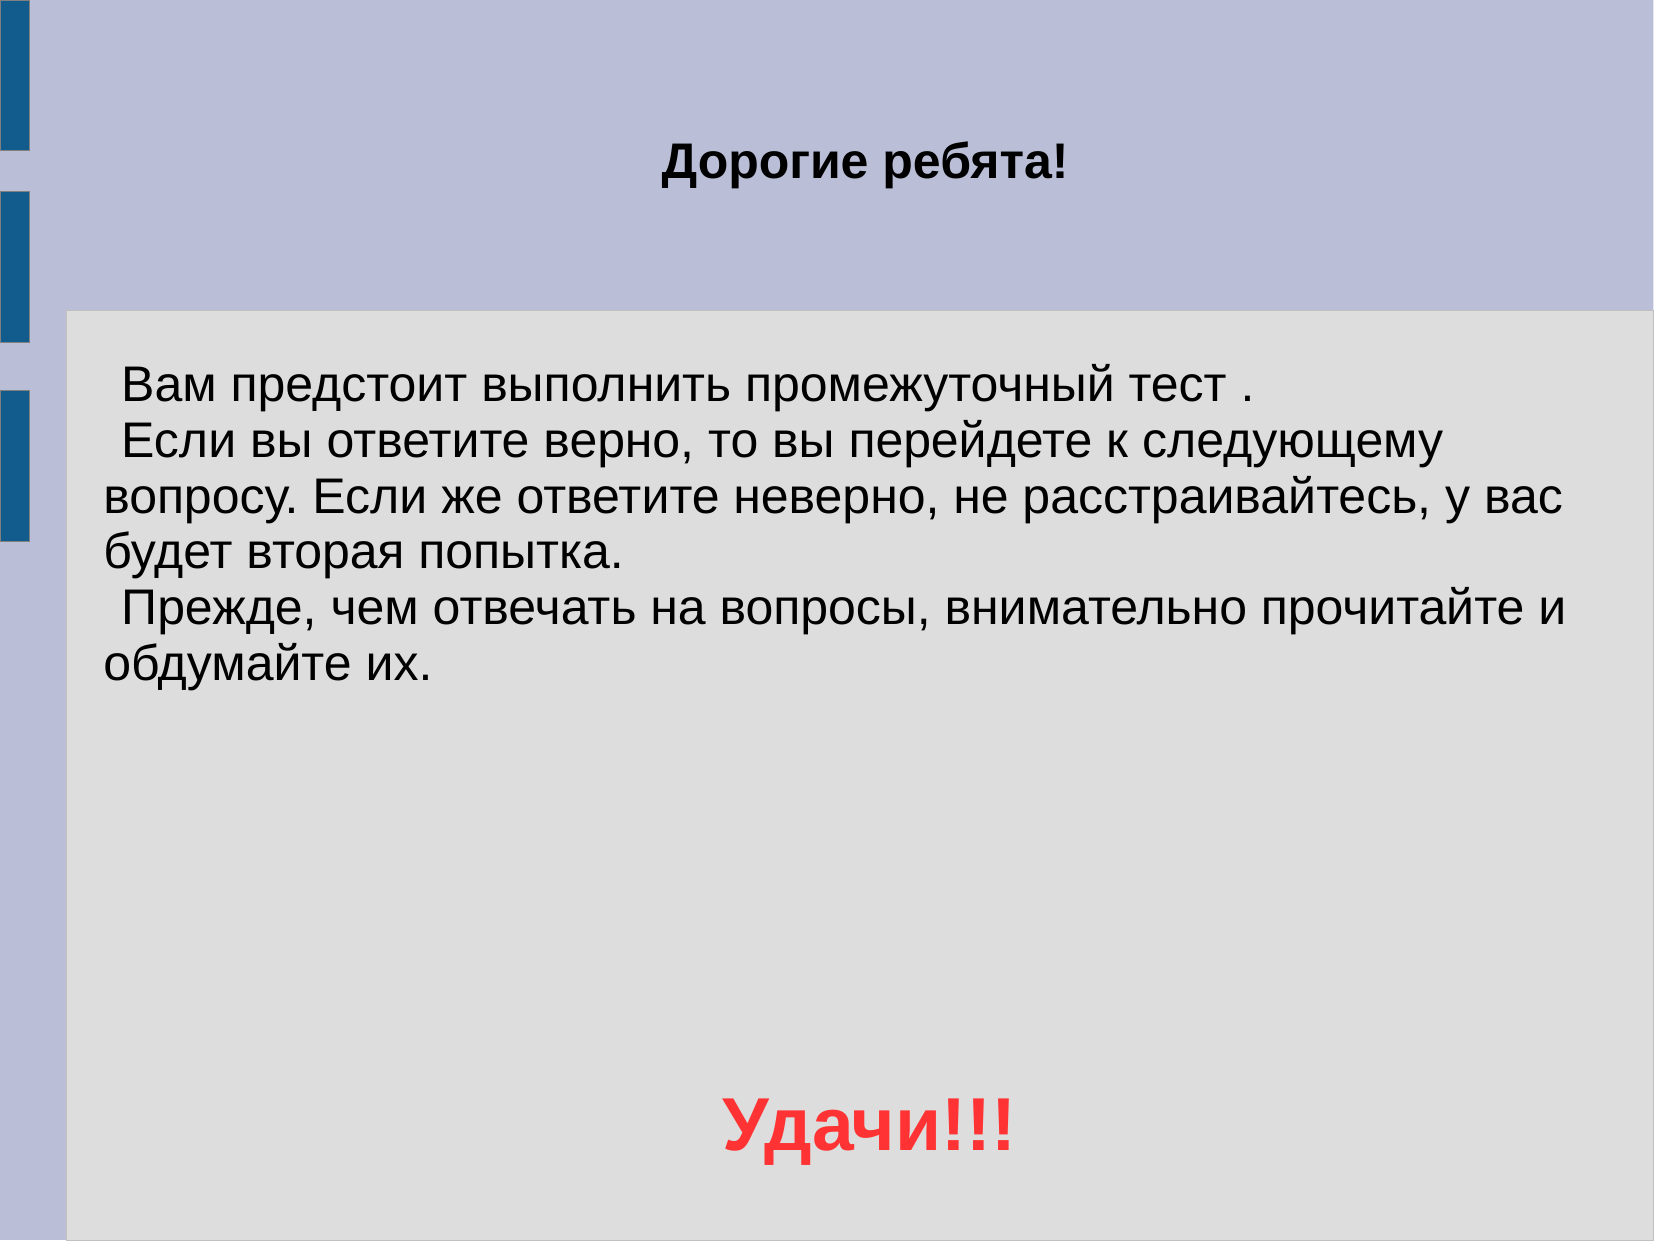

Дорогие ребята!
Вам предстоит выполнить промежуточный тест .
Если вы ответите верно, то вы перейдете к следующему вопросу. Если же ответите неверно, не расстраивайтесь, у вас будет вторая попытка.
Прежде, чем отвечать на вопросы, внимательно прочитайте и обдумайте их.
Удачи!!!